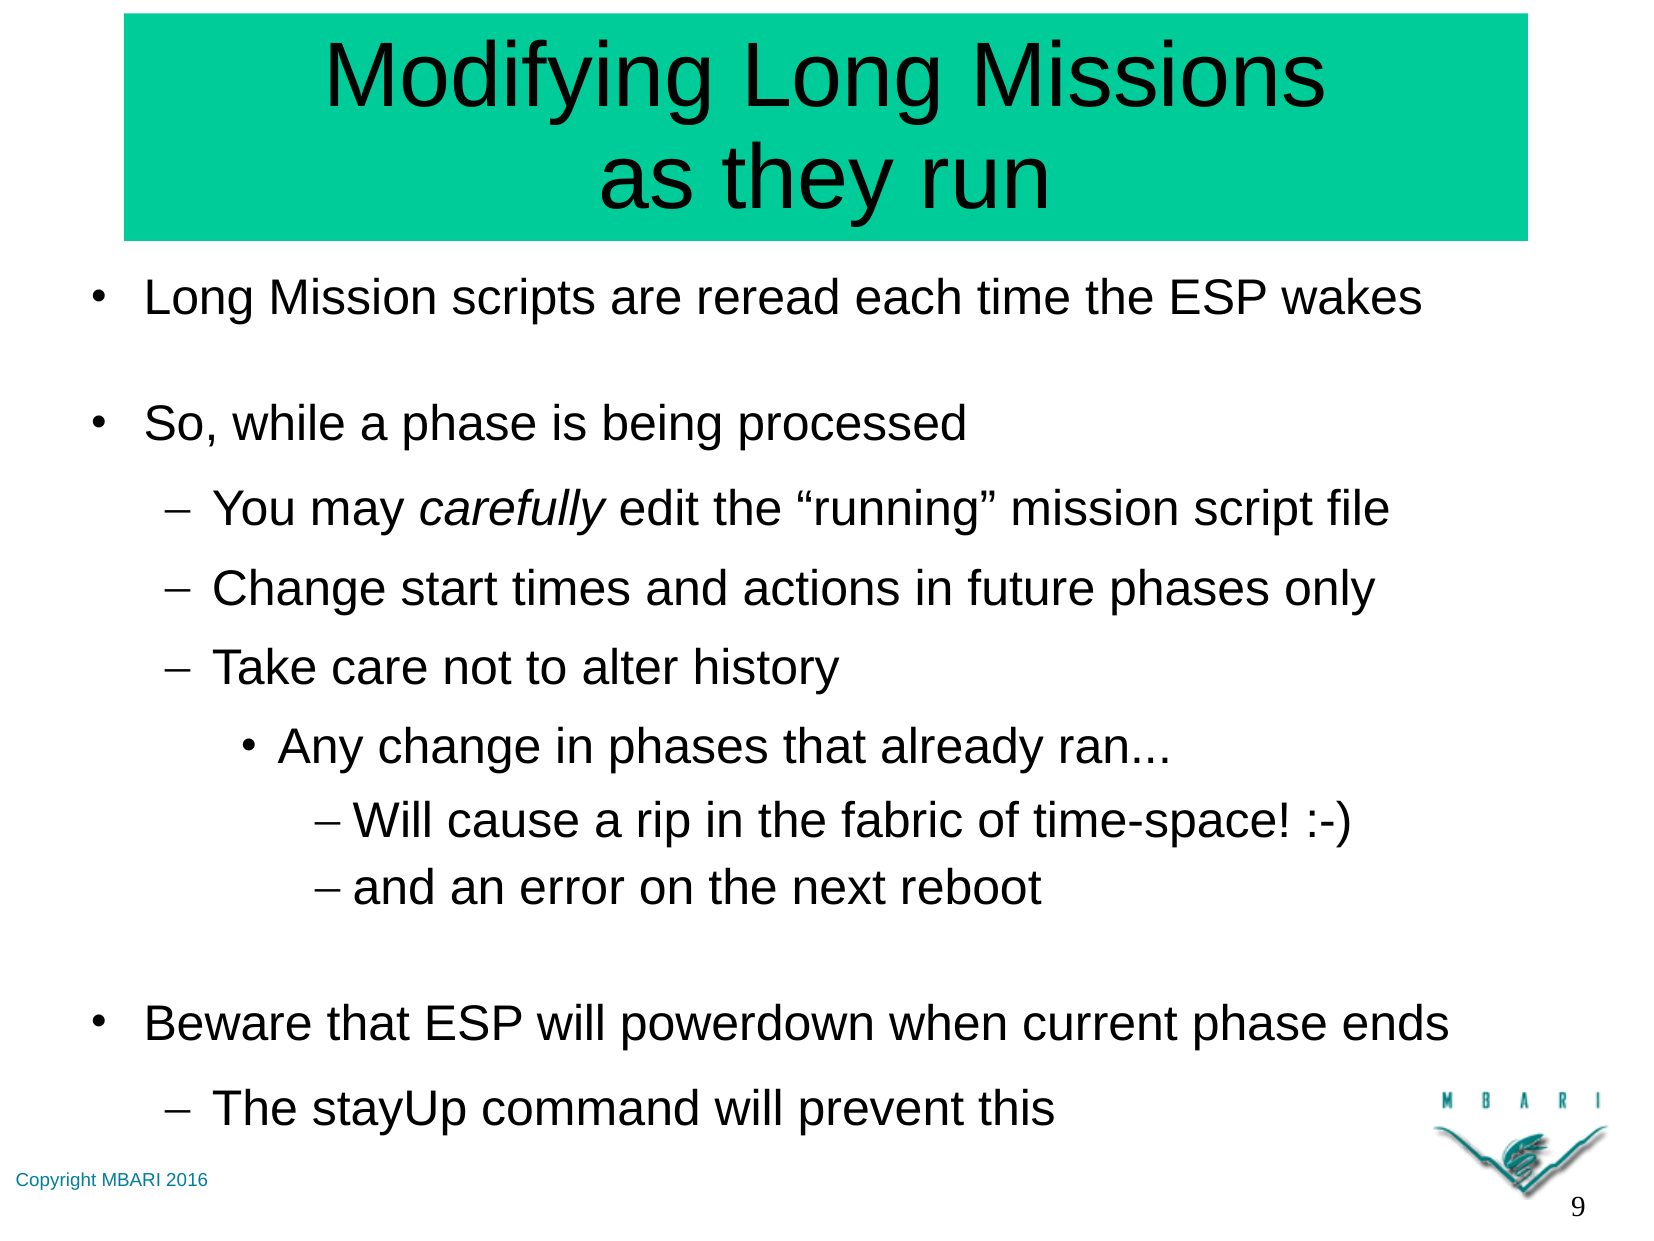

# Modifying Long Missions as they run
Long Mission scripts are reread each time the ESP wakes
So, while a phase is being processed
You may carefully edit the “running” mission script file
Change start times and actions in future phases only
Take care not to alter history
Any change in phases that already ran...
Will cause a rip in the fabric of time-space! :-)
and an error on the next reboot
Beware that ESP will powerdown when current phase ends
The stayUp command will prevent this